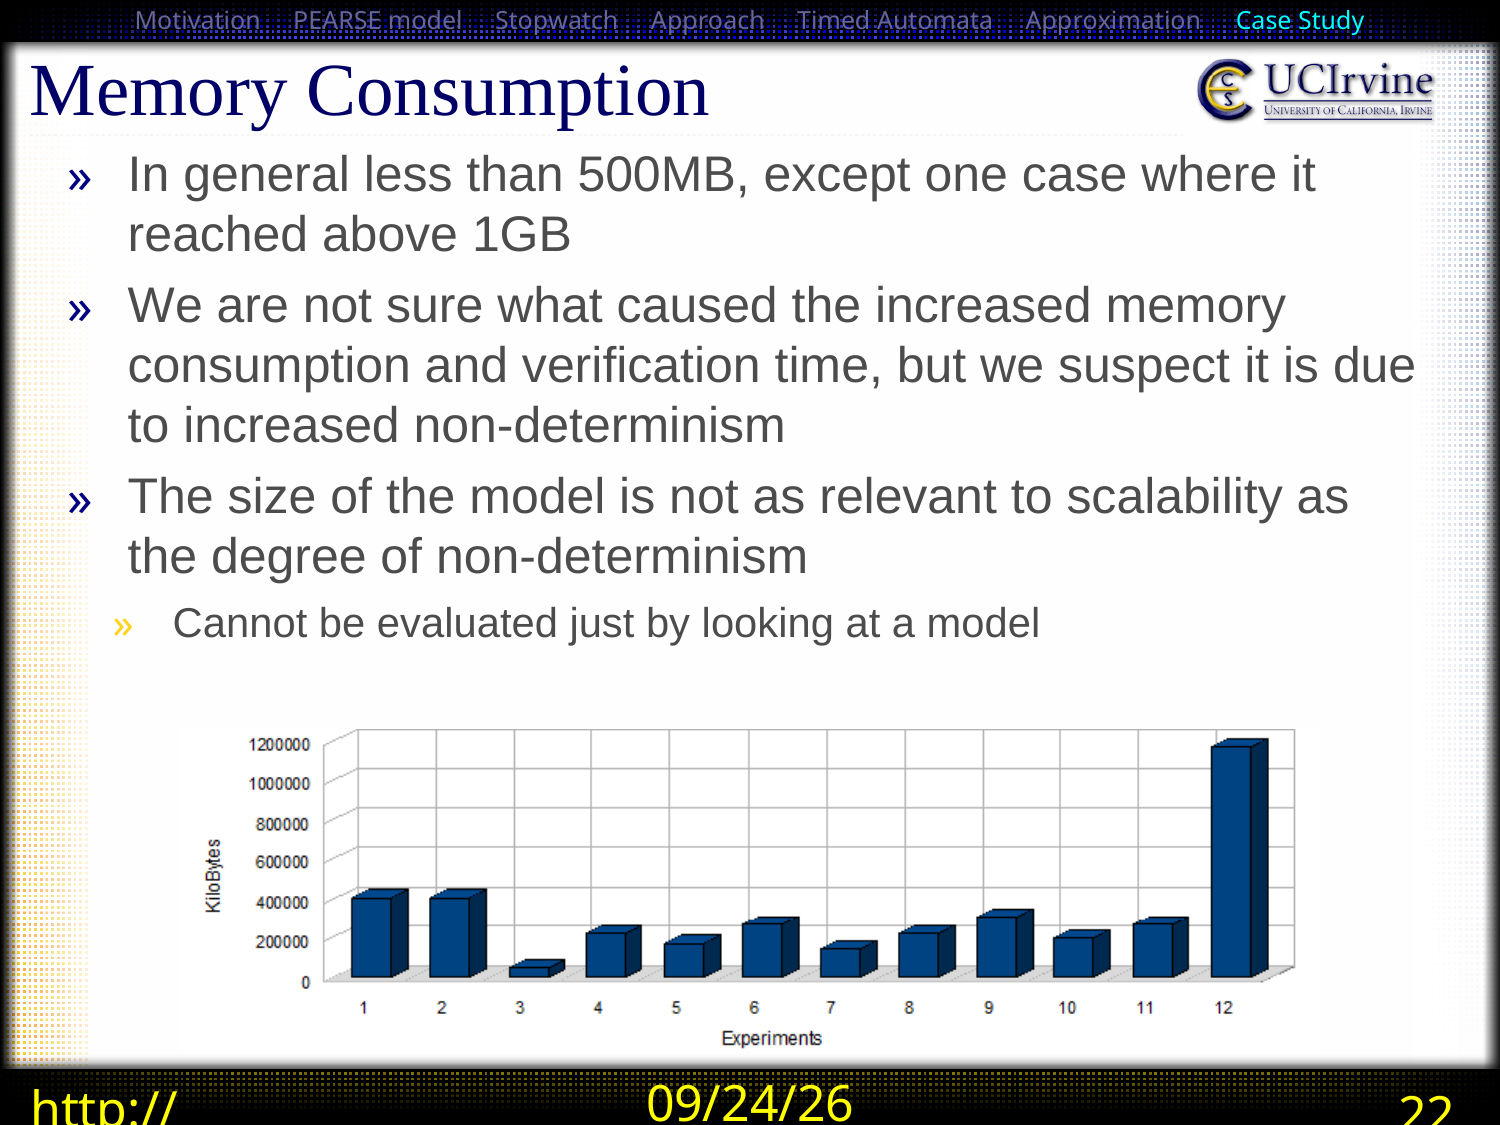

Motivation PEARSE model Stopwatch Approach Timed Automata Approximation Case Study
# Memory Consumption
In general less than 500MB, except one case where it reached above 1GB
We are not sure what caused the increased memory consumption and verification time, but we suspect it is due to increased non-determinism
The size of the model is not as relevant to scalability as the degree of non-determinism
Cannot be evaluated just by looking at a model
22